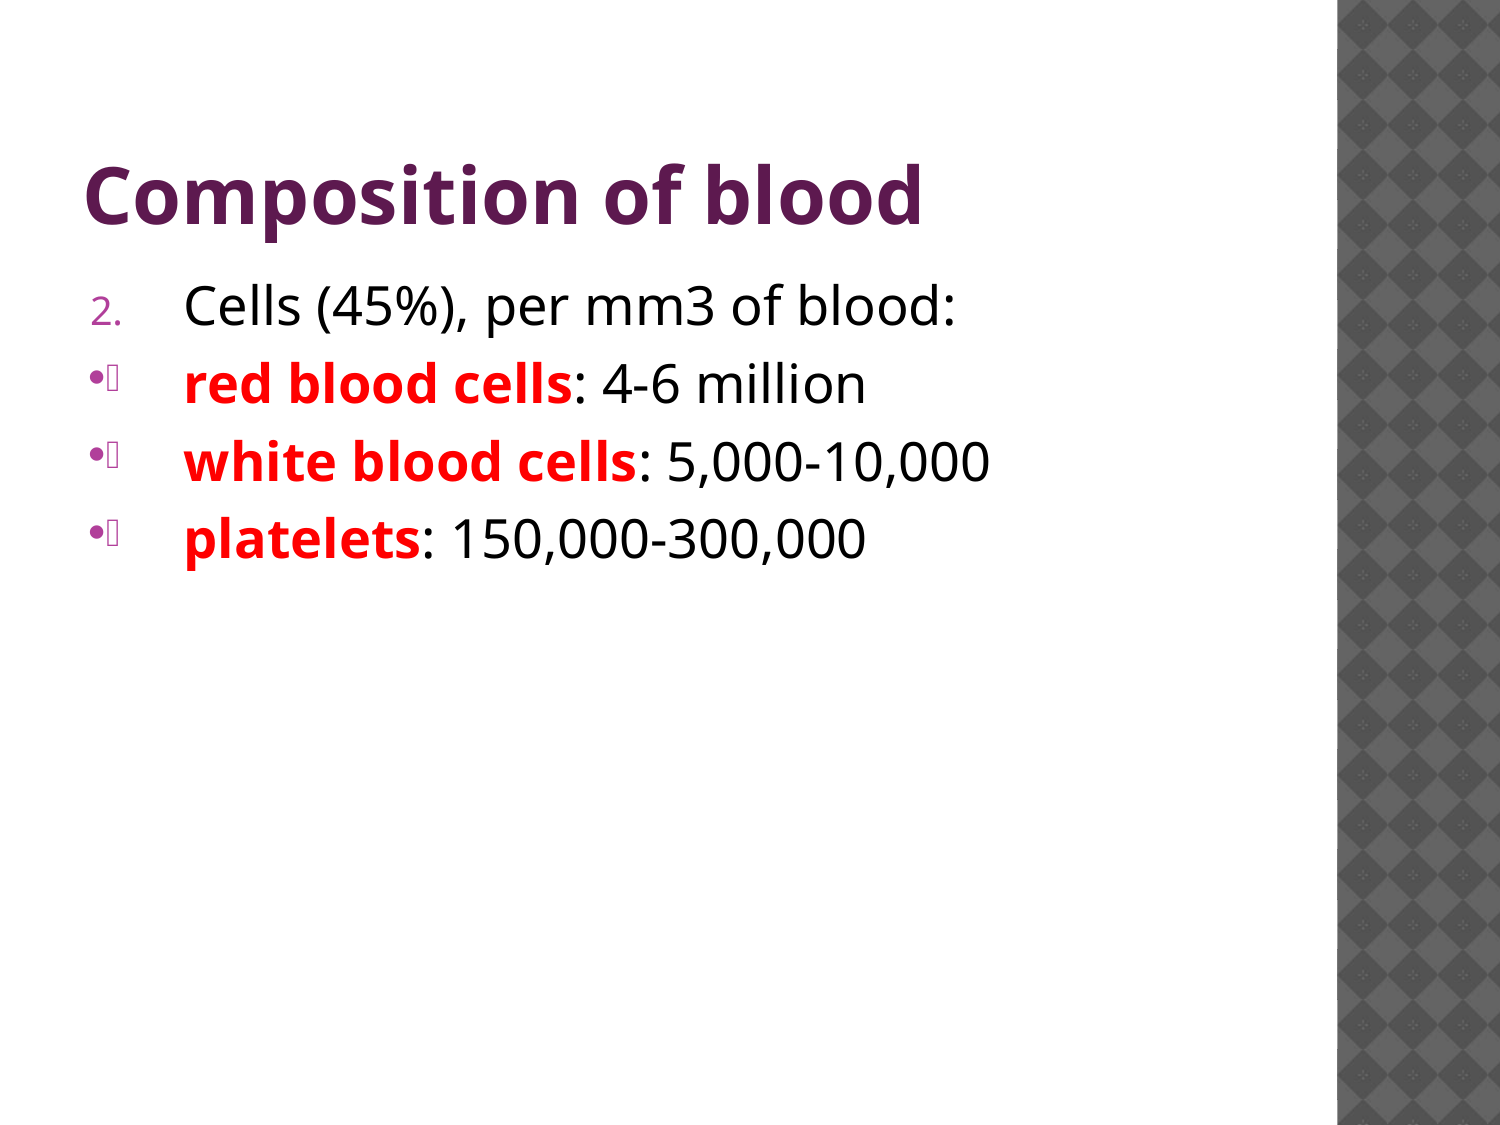

# Composition of blood
Cells (45%), per mm3 of blood:
red blood cells: 4-6 million
white blood cells: 5,000-10,000
platelets: 150,000-300,000